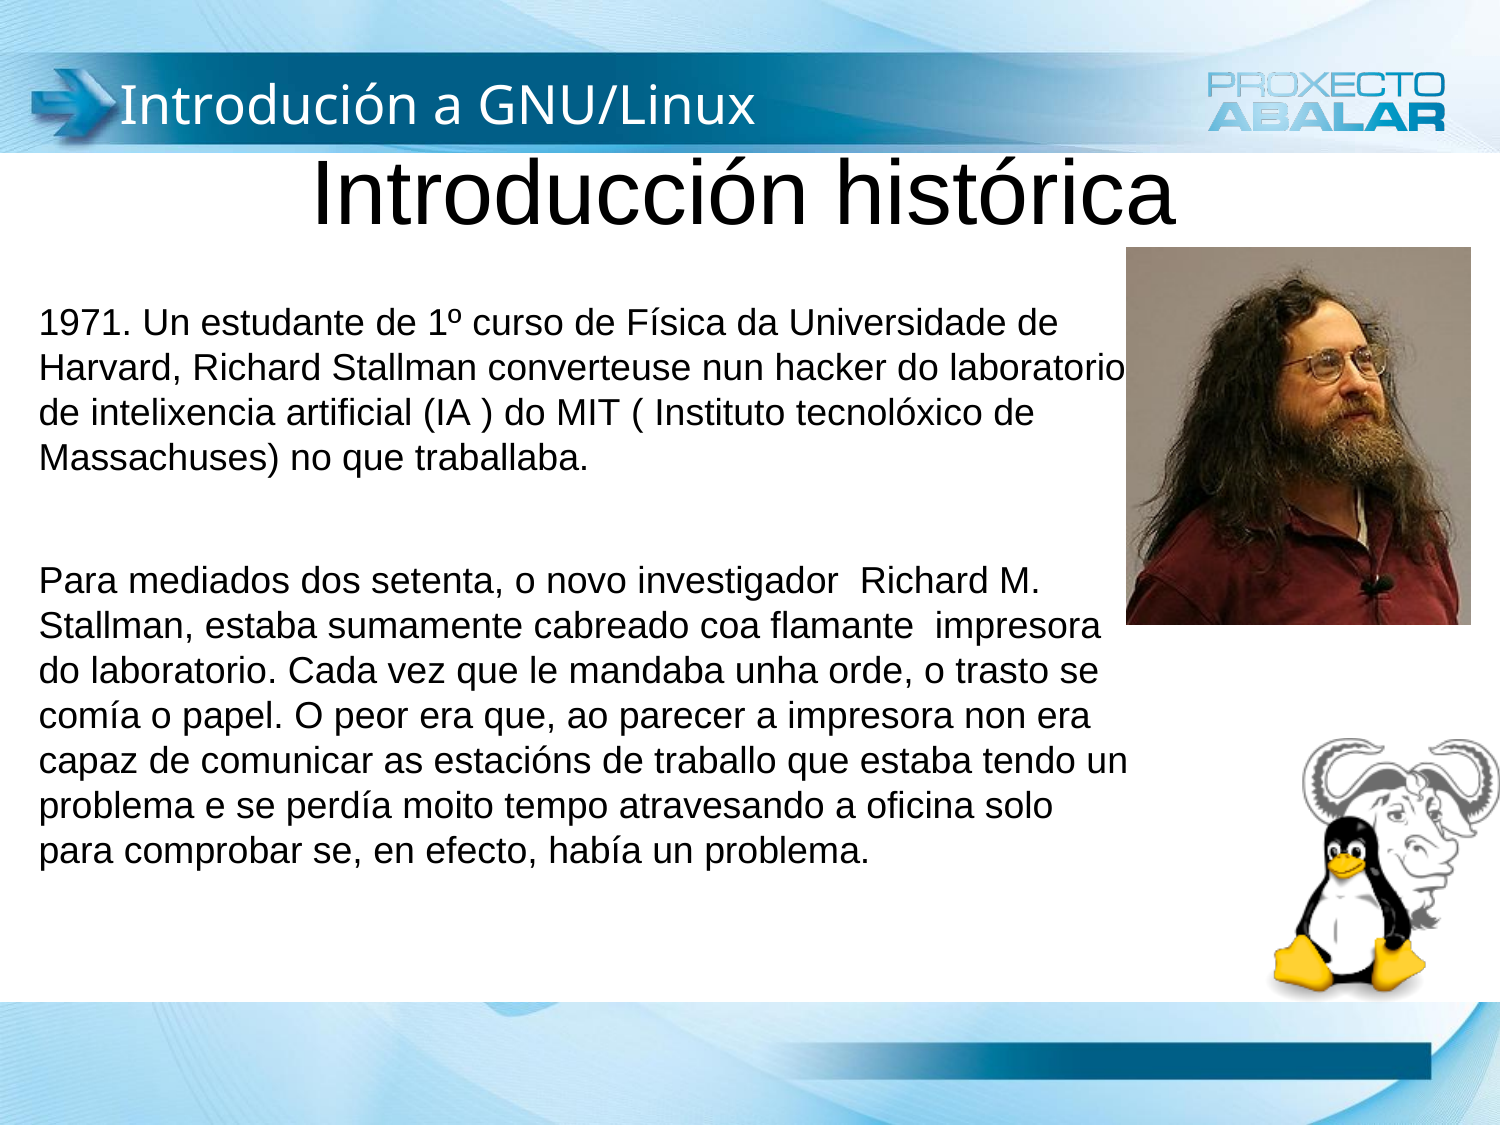

Introdución a GNU/Linux
# Introducción histórica
1971. Un estudante de 1º curso de Física da Universidade de Harvard, Richard Stallman converteuse nun hacker do laboratorio de intelixencia artificial (IA ) do MIT ( Instituto tecnolóxico de Massachuses) no que traballaba.
Para mediados dos setenta, o novo investigador Richard M. Stallman, estaba sumamente cabreado coa flamante impresora do laboratorio. Cada vez que le mandaba unha orde, o trasto se comía o papel. O peor era que, ao parecer a impresora non era capaz de comunicar as estacións de traballo que estaba tendo un problema e se perdía moito tempo atravesando a oficina solo para comprobar se, en efecto, había un problema.